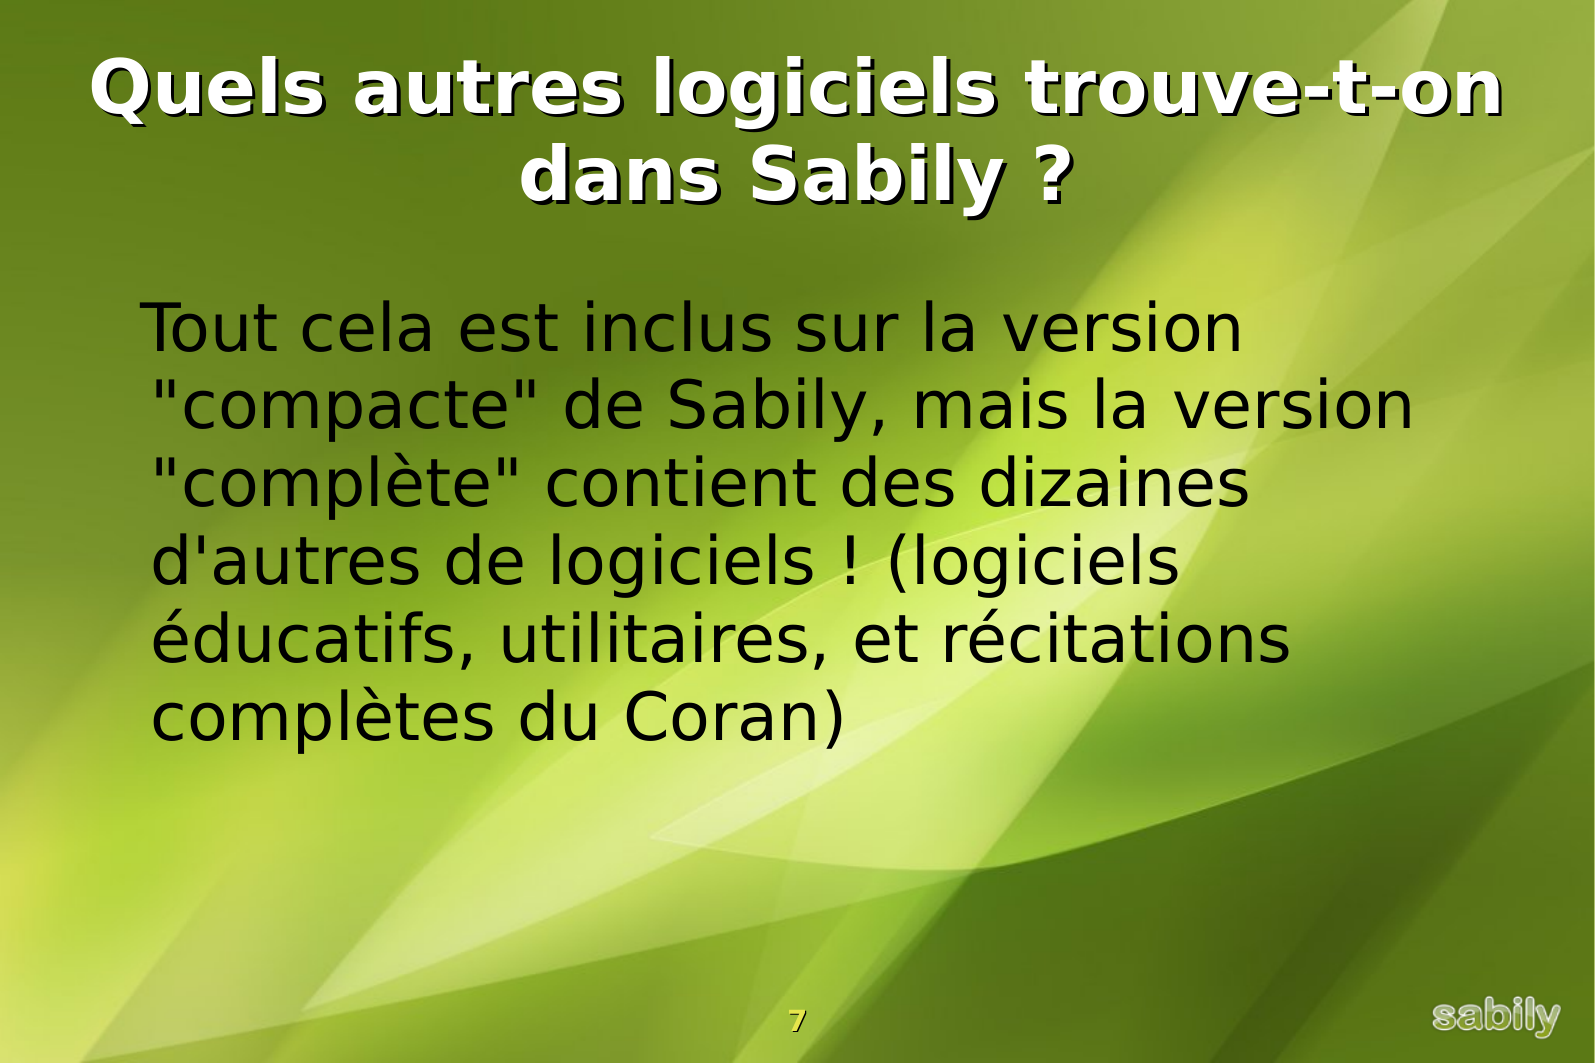

# Quels autres logiciels trouve-t-on dans Sabily ?
 Tout cela est inclus sur la version "compacte" de Sabily, mais la version "complète" contient des dizaines d'autres de logiciels ! (logiciels éducatifs, utilitaires, et récitations complètes du Coran)
7